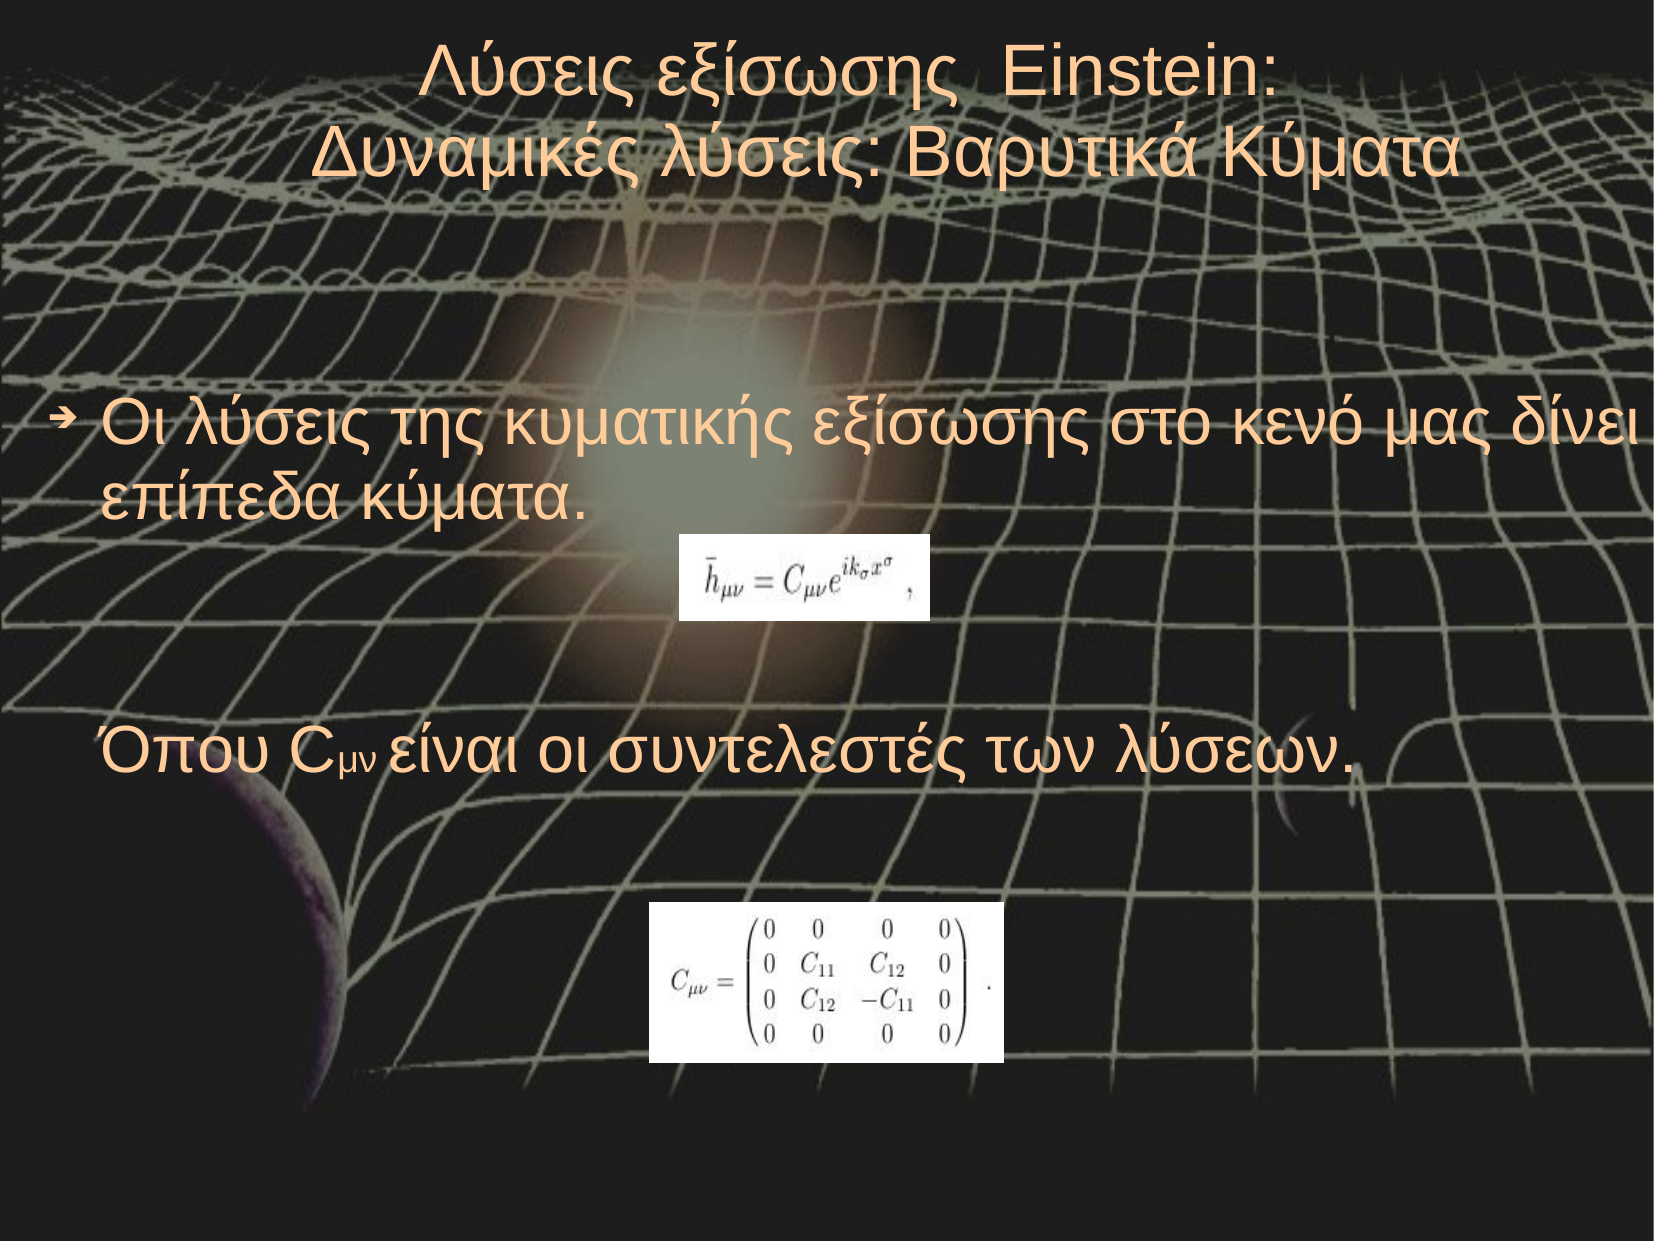

# Λύσεις εξίσωσης Einstein: Δυναμικές λύσεις: Βαρυτικά Κύματα
Οι λύσεις της κυματικής εξίσωσης στο κενό μας δίνει επίπεδα κύματα.
Όπου Cμν είναι οι συντελεστές των λύσεων.